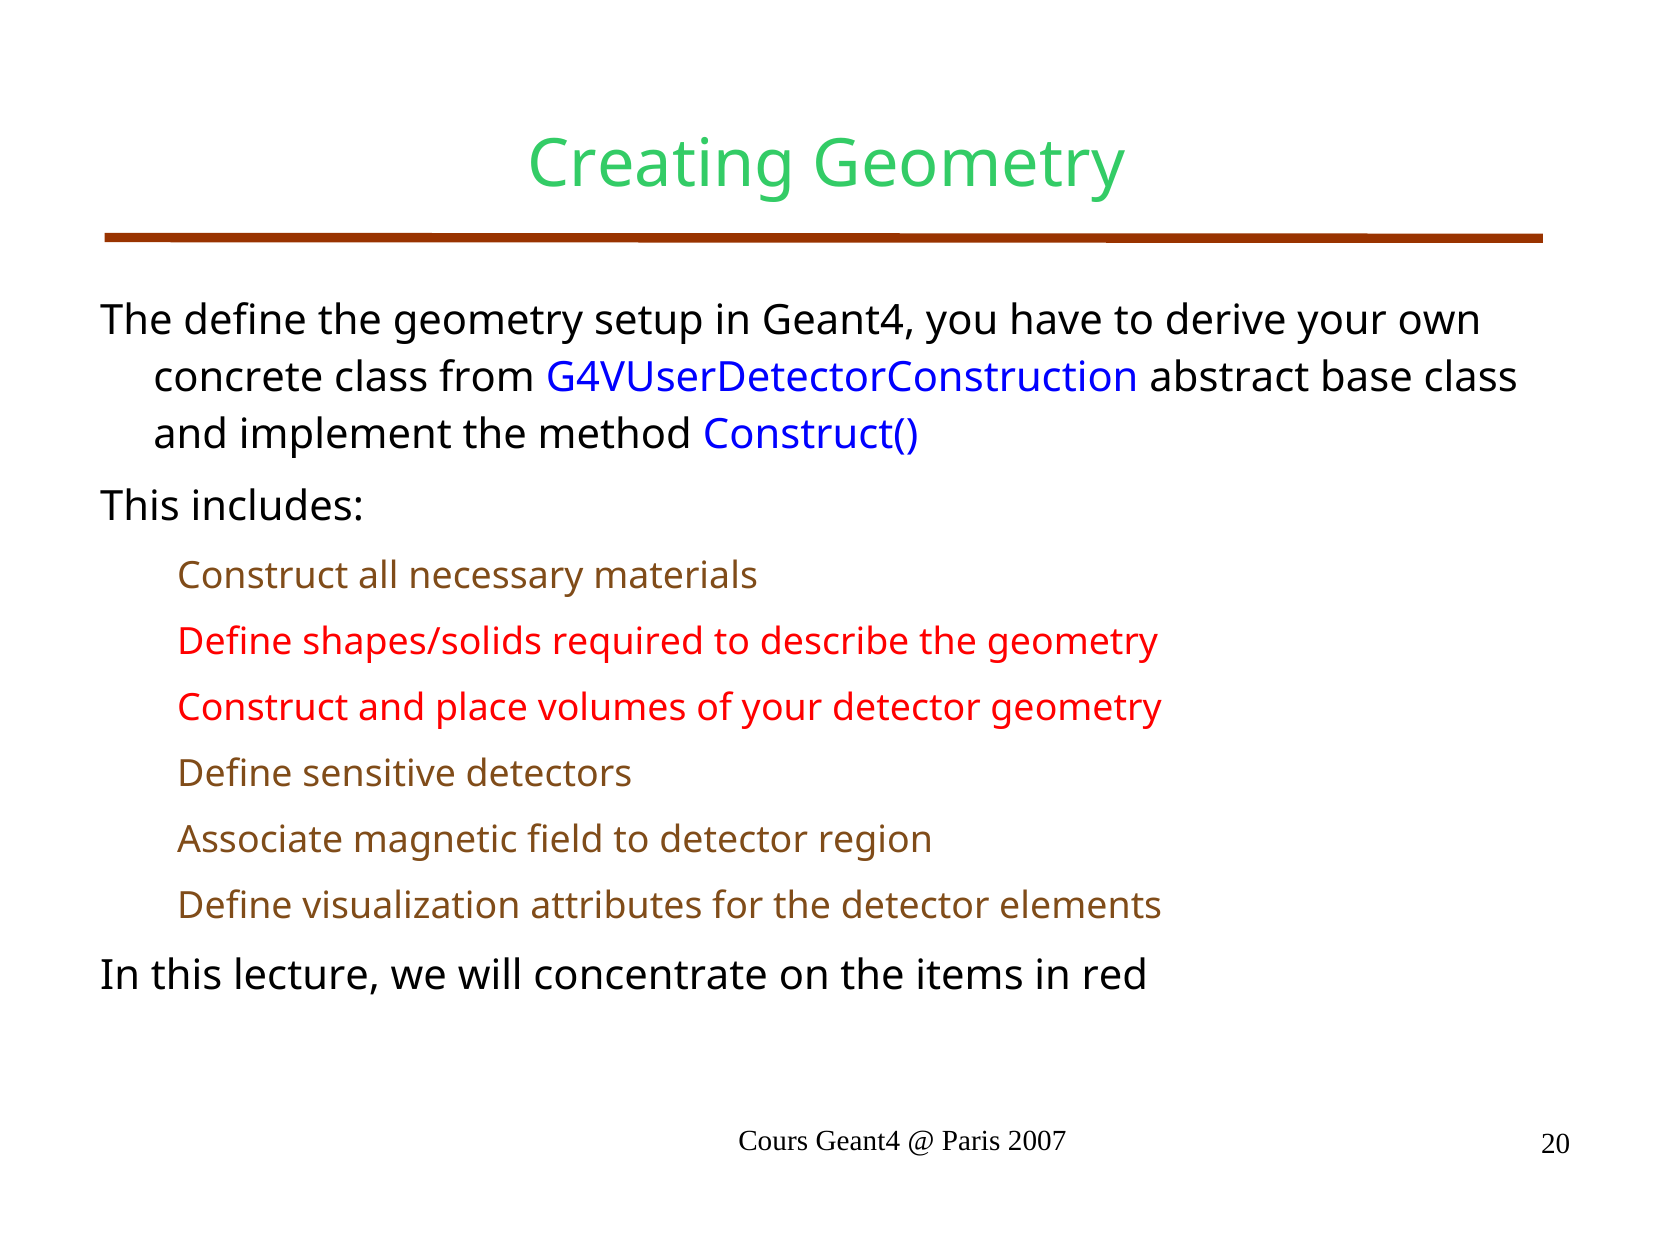

# Creating Geometry
The define the geometry setup in Geant4, you have to derive your own concrete class from G4VUserDetectorConstruction abstract base class and implement the method Construct()
This includes:
Construct all necessary materials
Define shapes/solids required to describe the geometry
Construct and place volumes of your detector geometry
Define sensitive detectors
Associate magnetic field to detector region
Define visualization attributes for the detector elements
In this lecture, we will concentrate on the items in red
Cours Geant4 @ Paris 2007
20